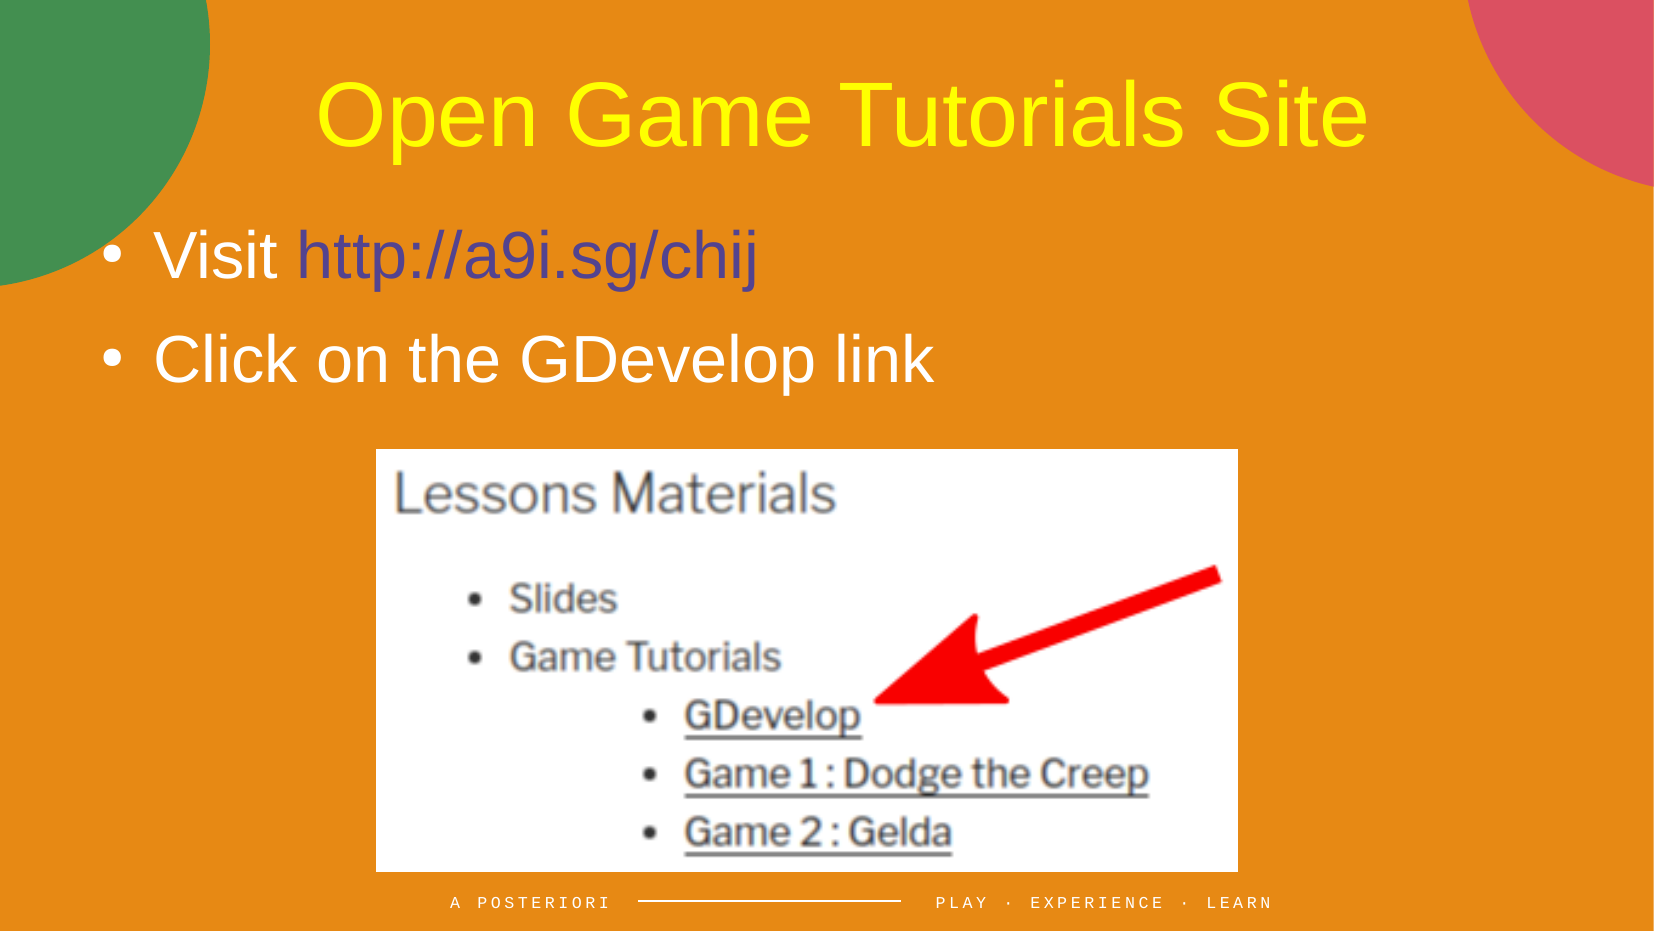

# Open Game Tutorials Site
Visit http://a9i.sg/chij
Click on the GDevelop link